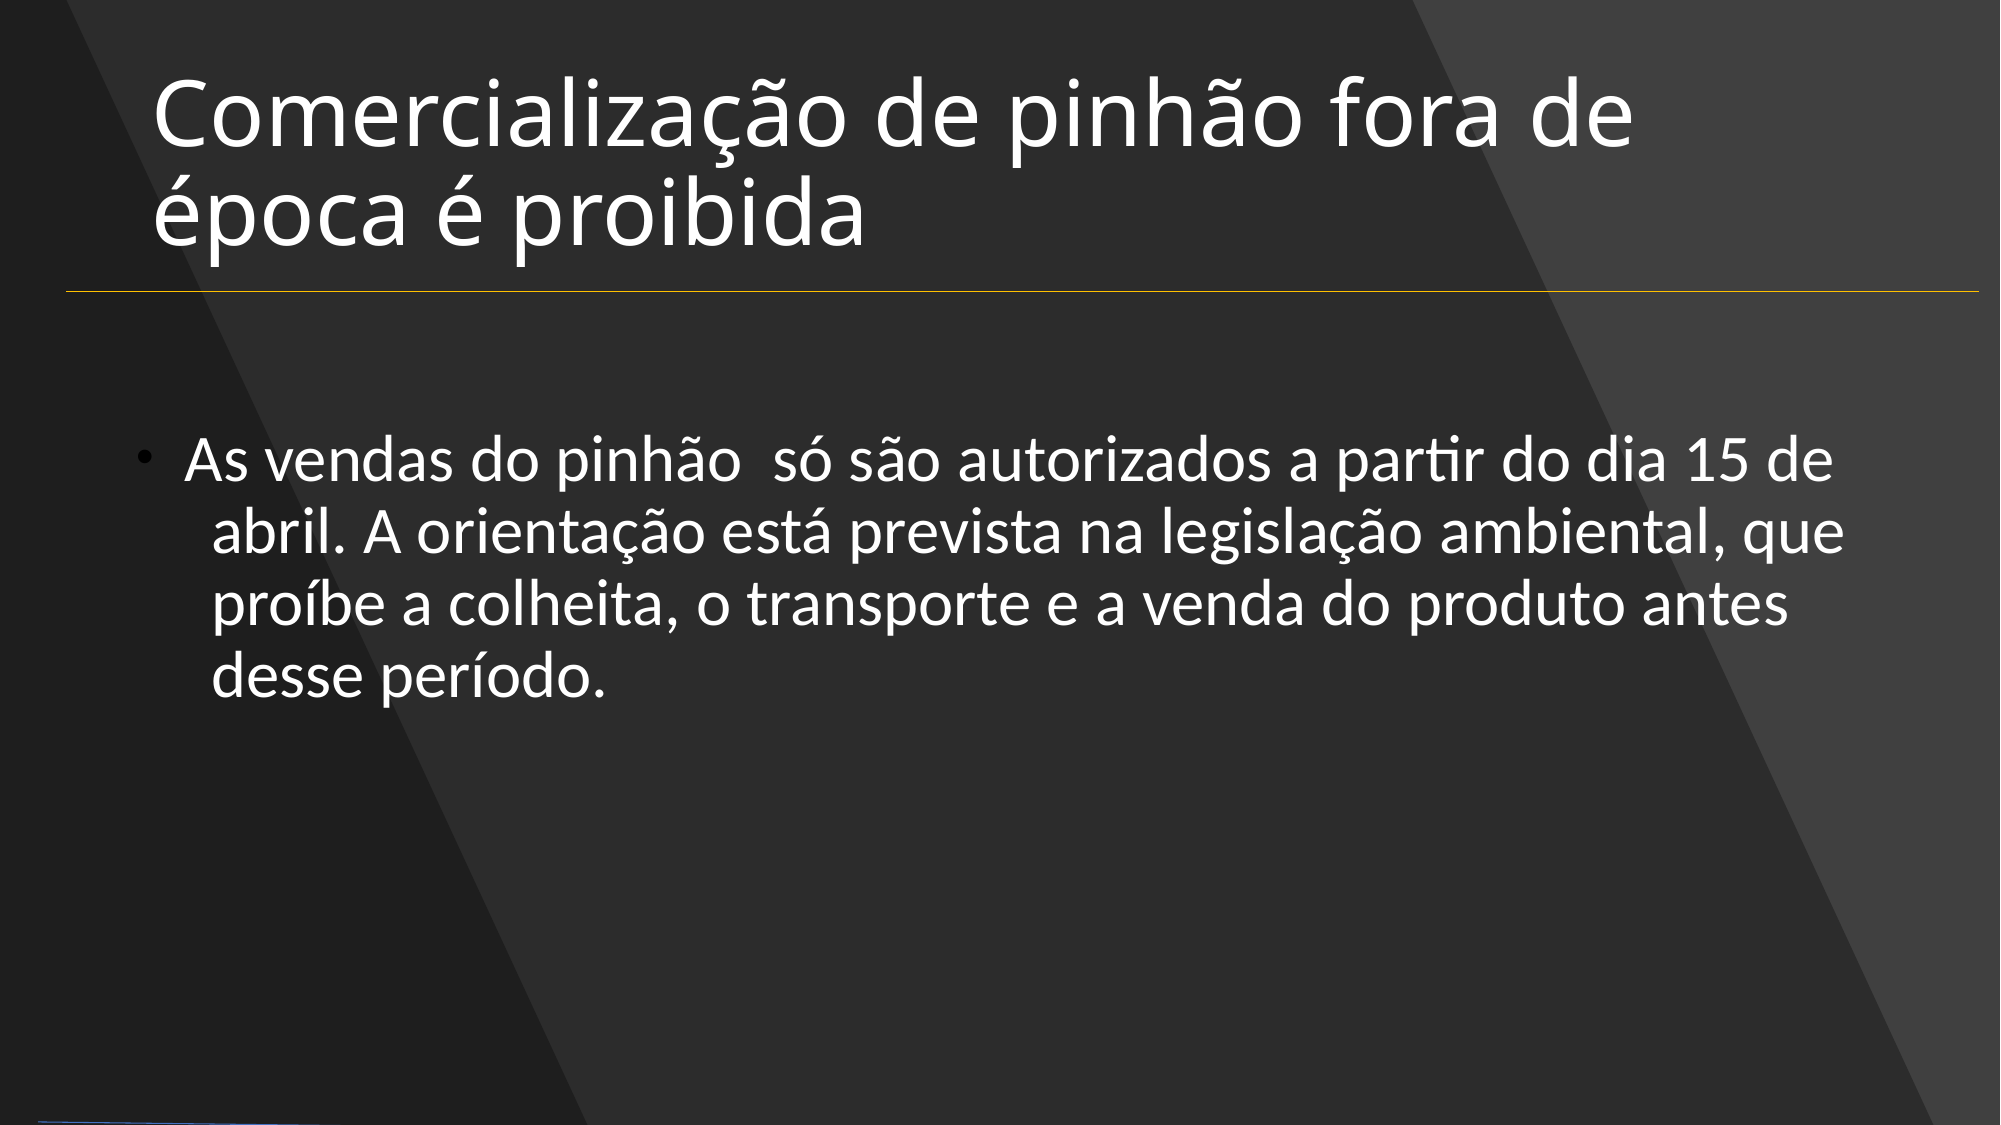

# Comercialização de pinhão fora de época é proibida
 As vendas do pinhão  só são autorizados a partir do dia 15 de abril. A orientação está prevista na legislação ambiental, que proíbe a colheita, o transporte e a venda do produto antes desse período.